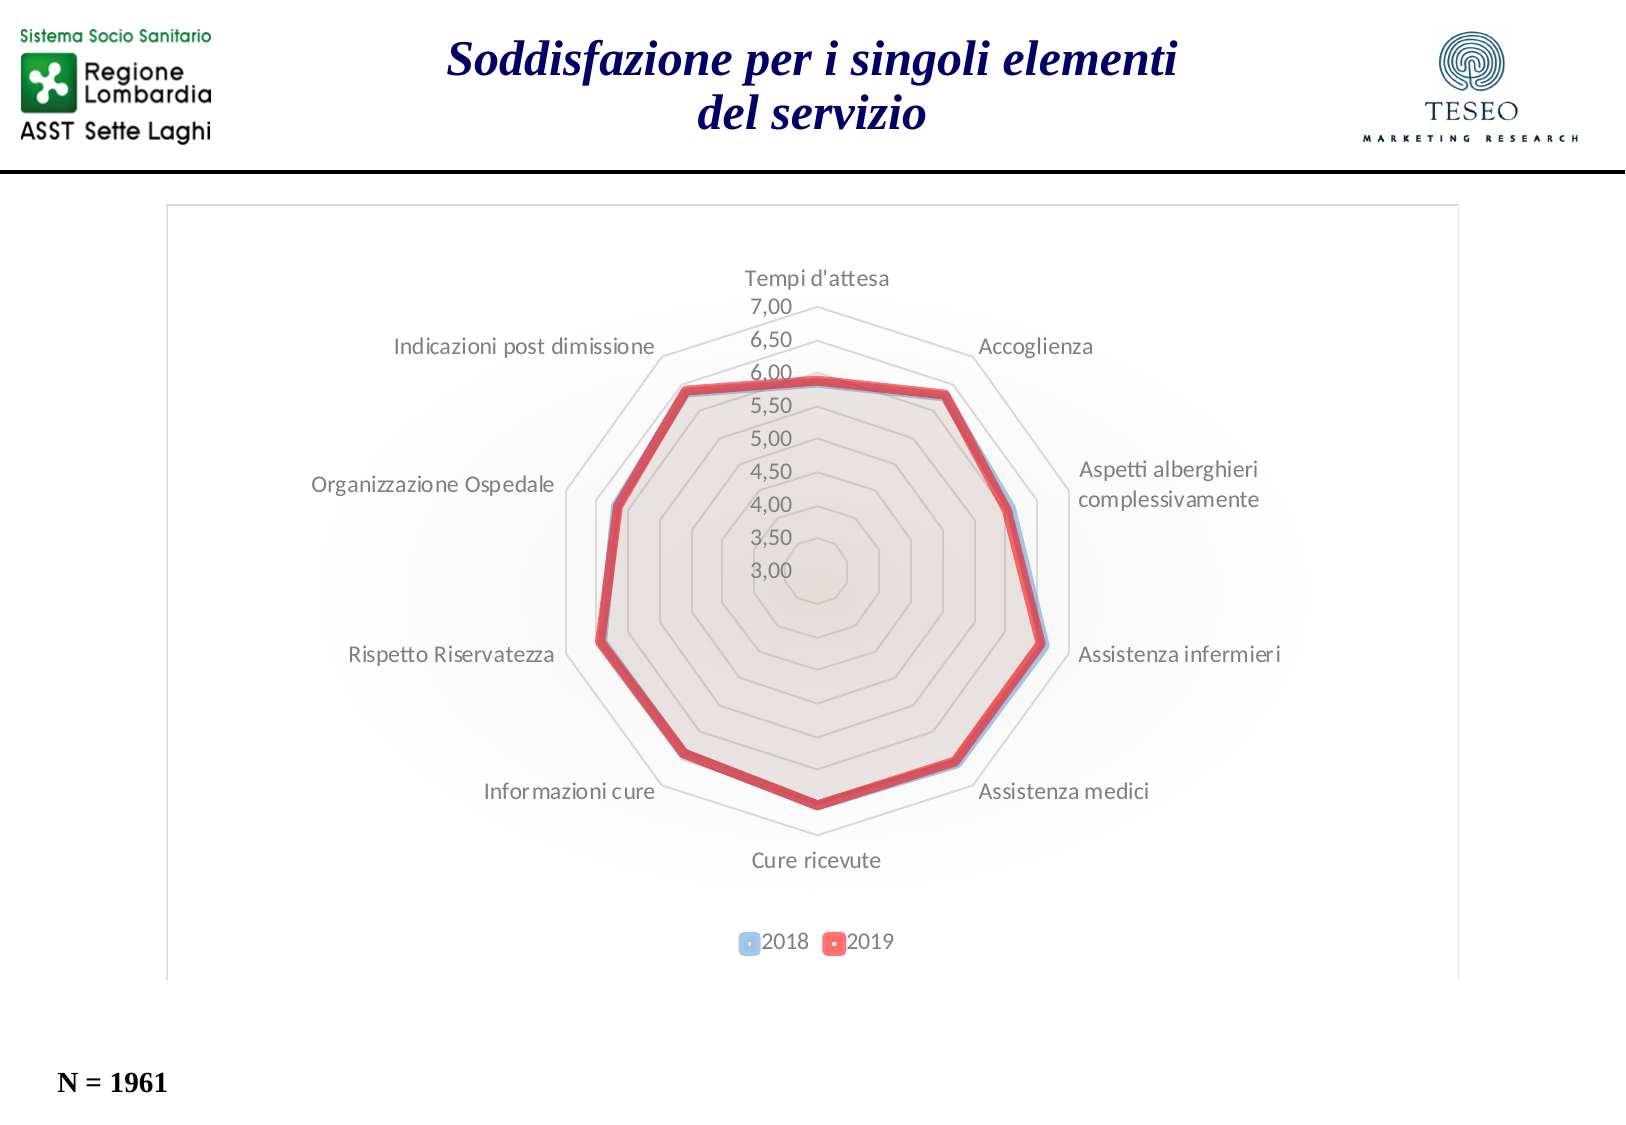

Soddisfazione per i singoli elementi
del servizio
N = 1961